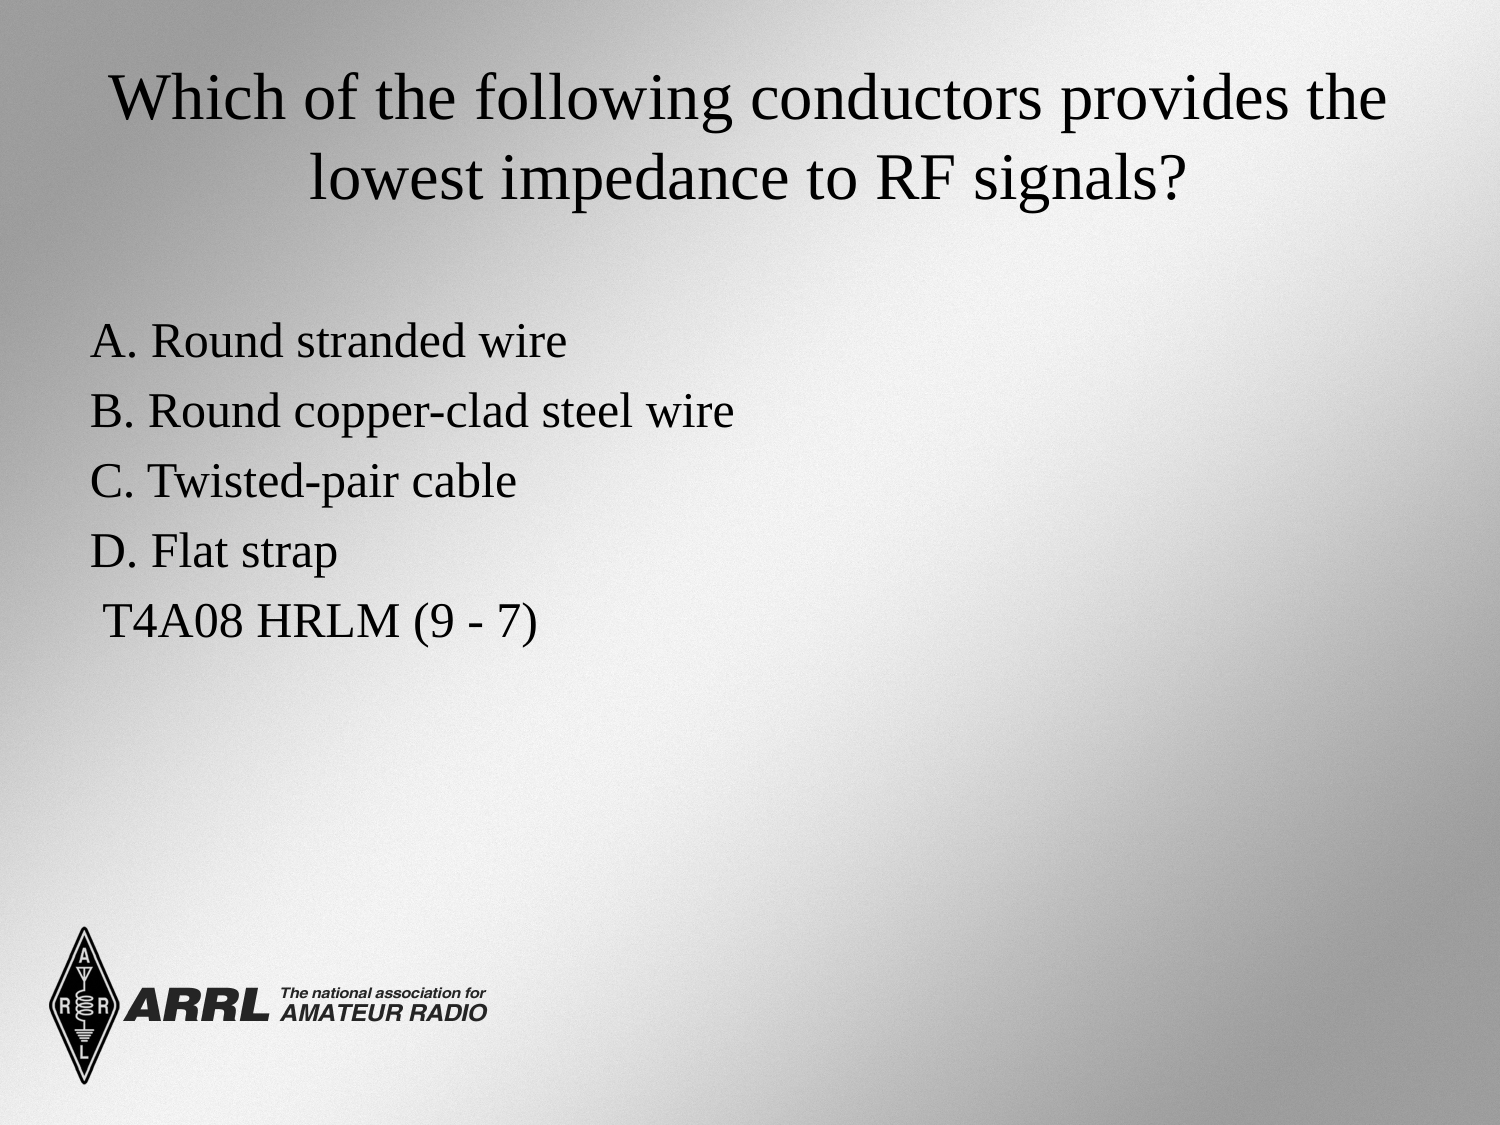

# Which of the following conductors provides the lowest impedance to RF signals?
A. Round stranded wire
B. Round copper-clad steel wire
C. Twisted-pair cable
D. Flat strap
 T4A08 HRLM (9 - 7)